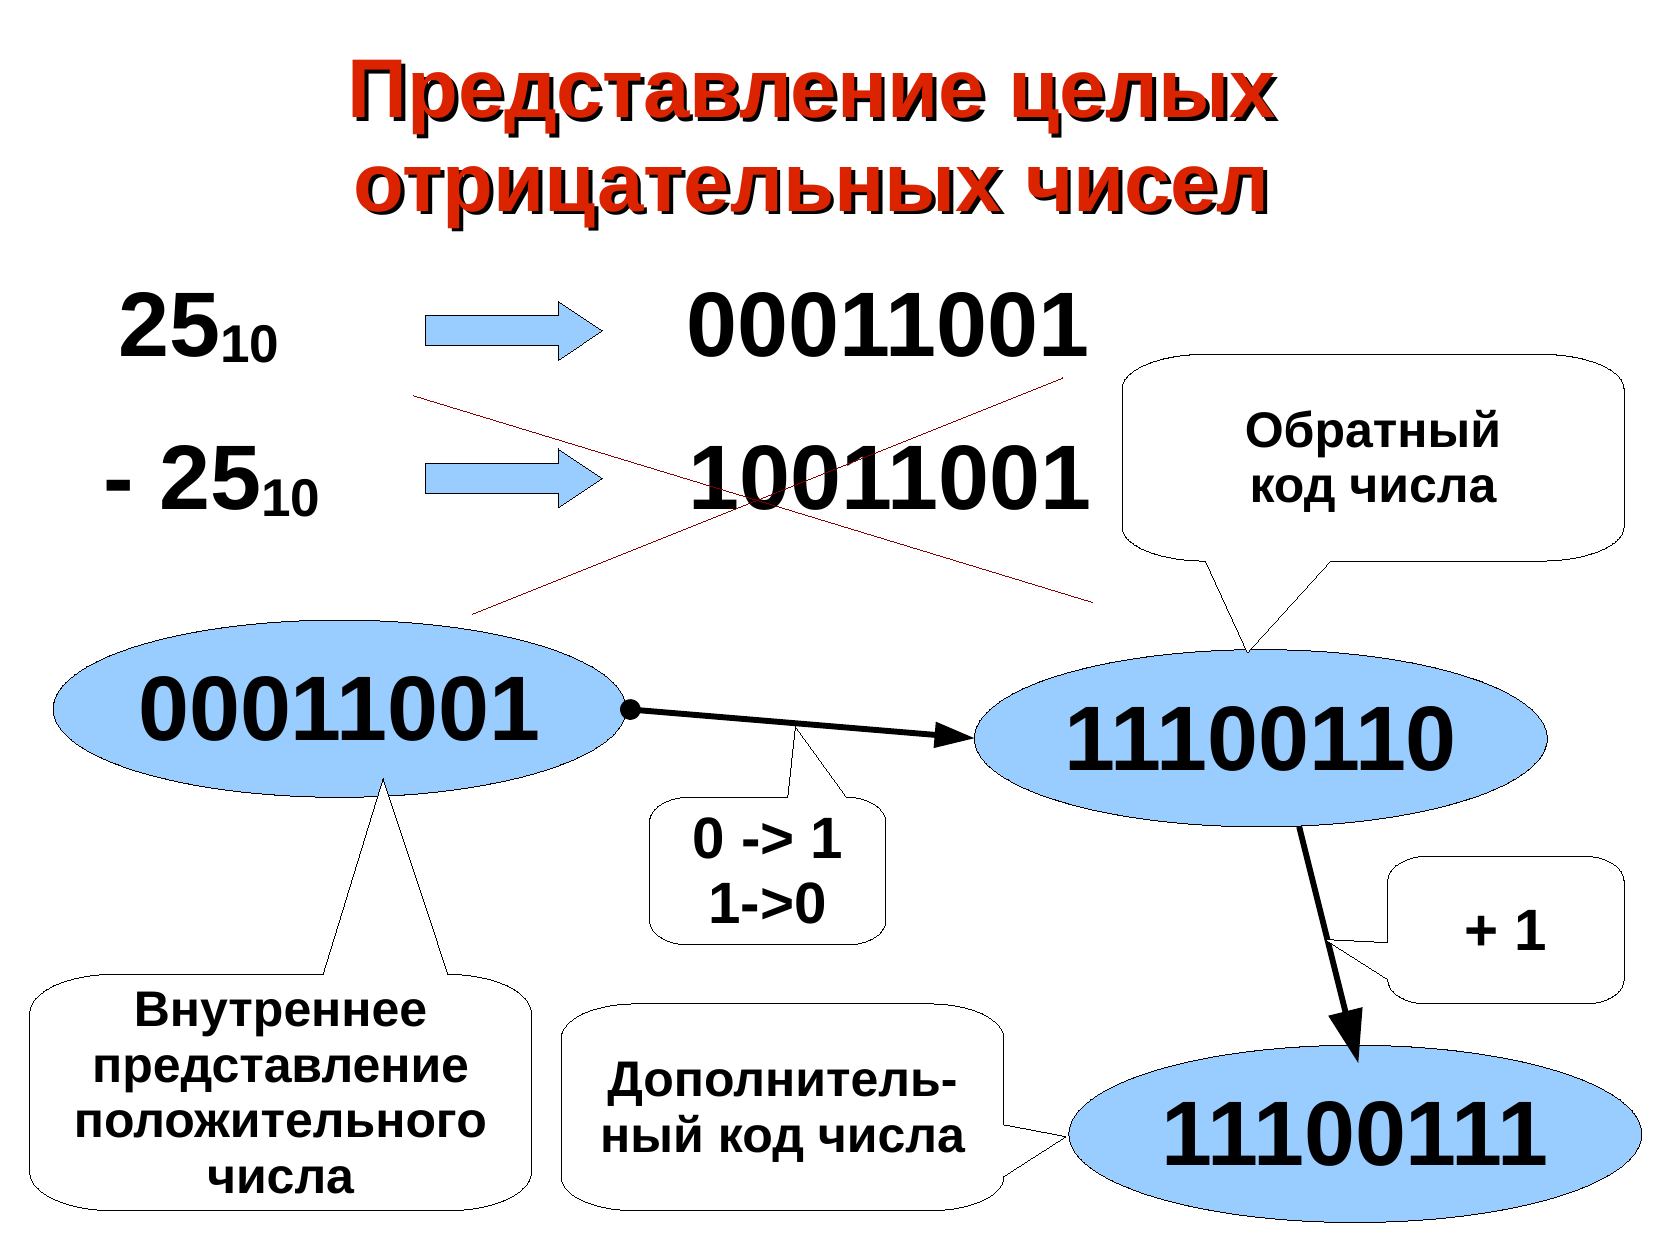

Представление целых отрицательных чисел
 2510 00011001
Обратный
код числа
- 2510 10011001
00011001
11100110
0 -> 1
1->0
+ 1
Внутреннее представление
положительного
числа
Дополнитель-
ный код числа
11100111